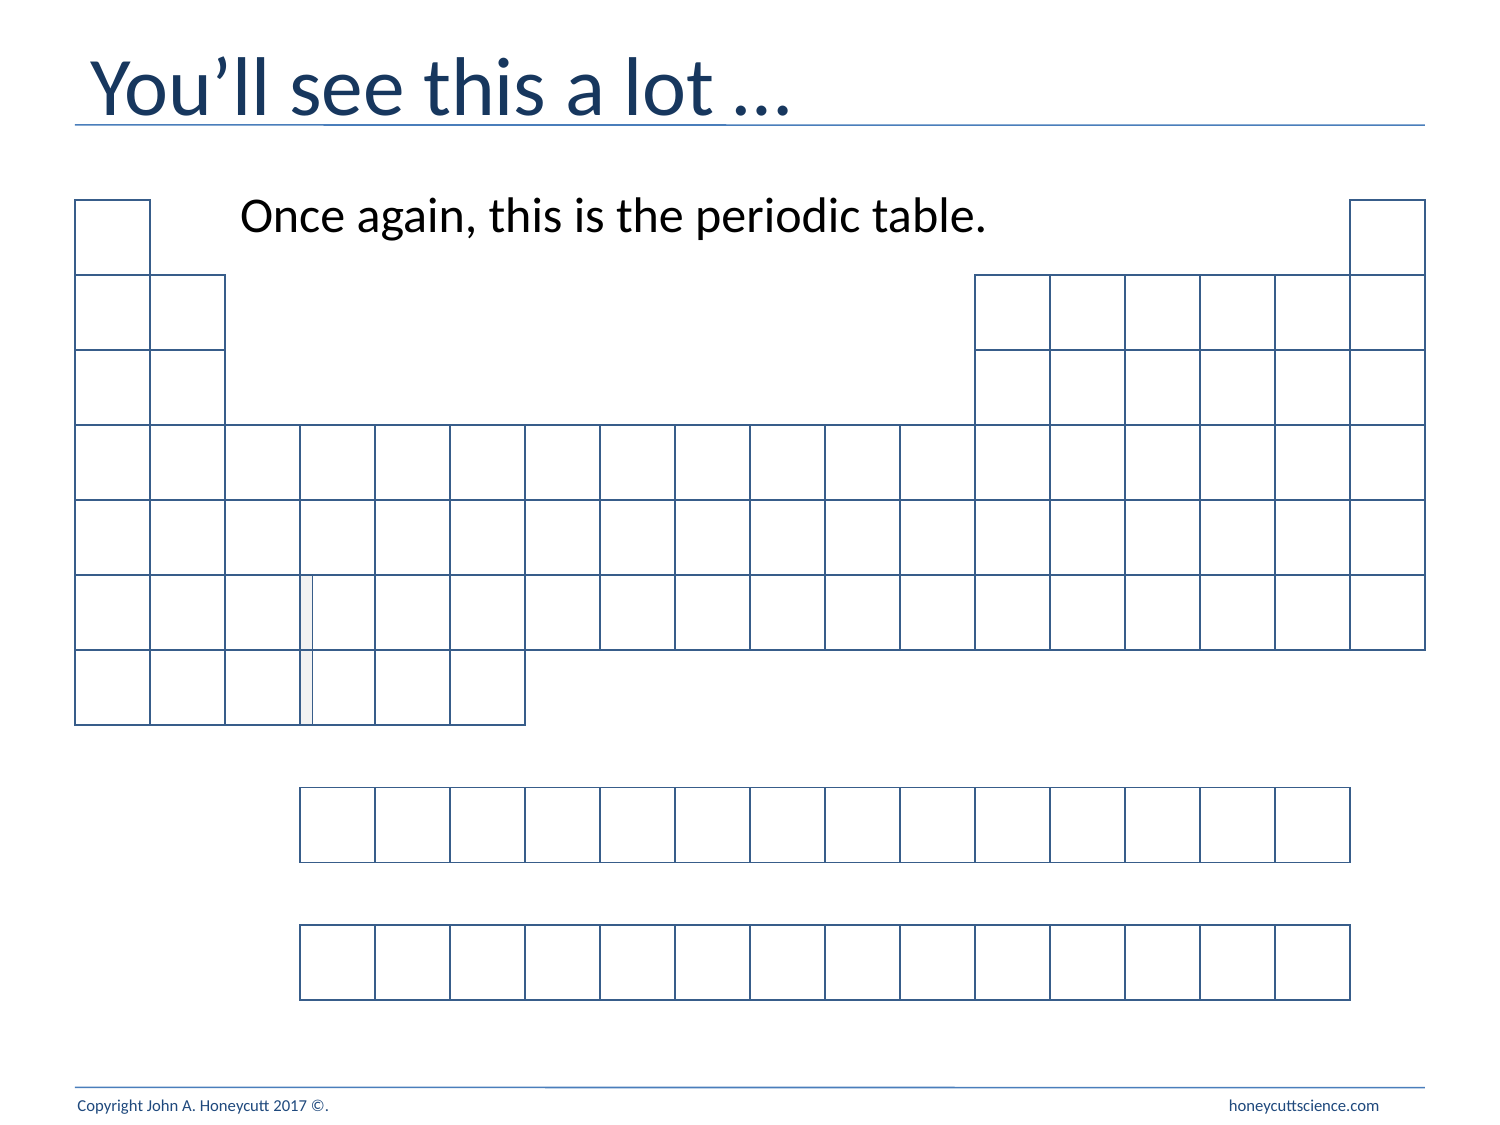

# You’ll see this a lot …
Once again, this is the periodic table.